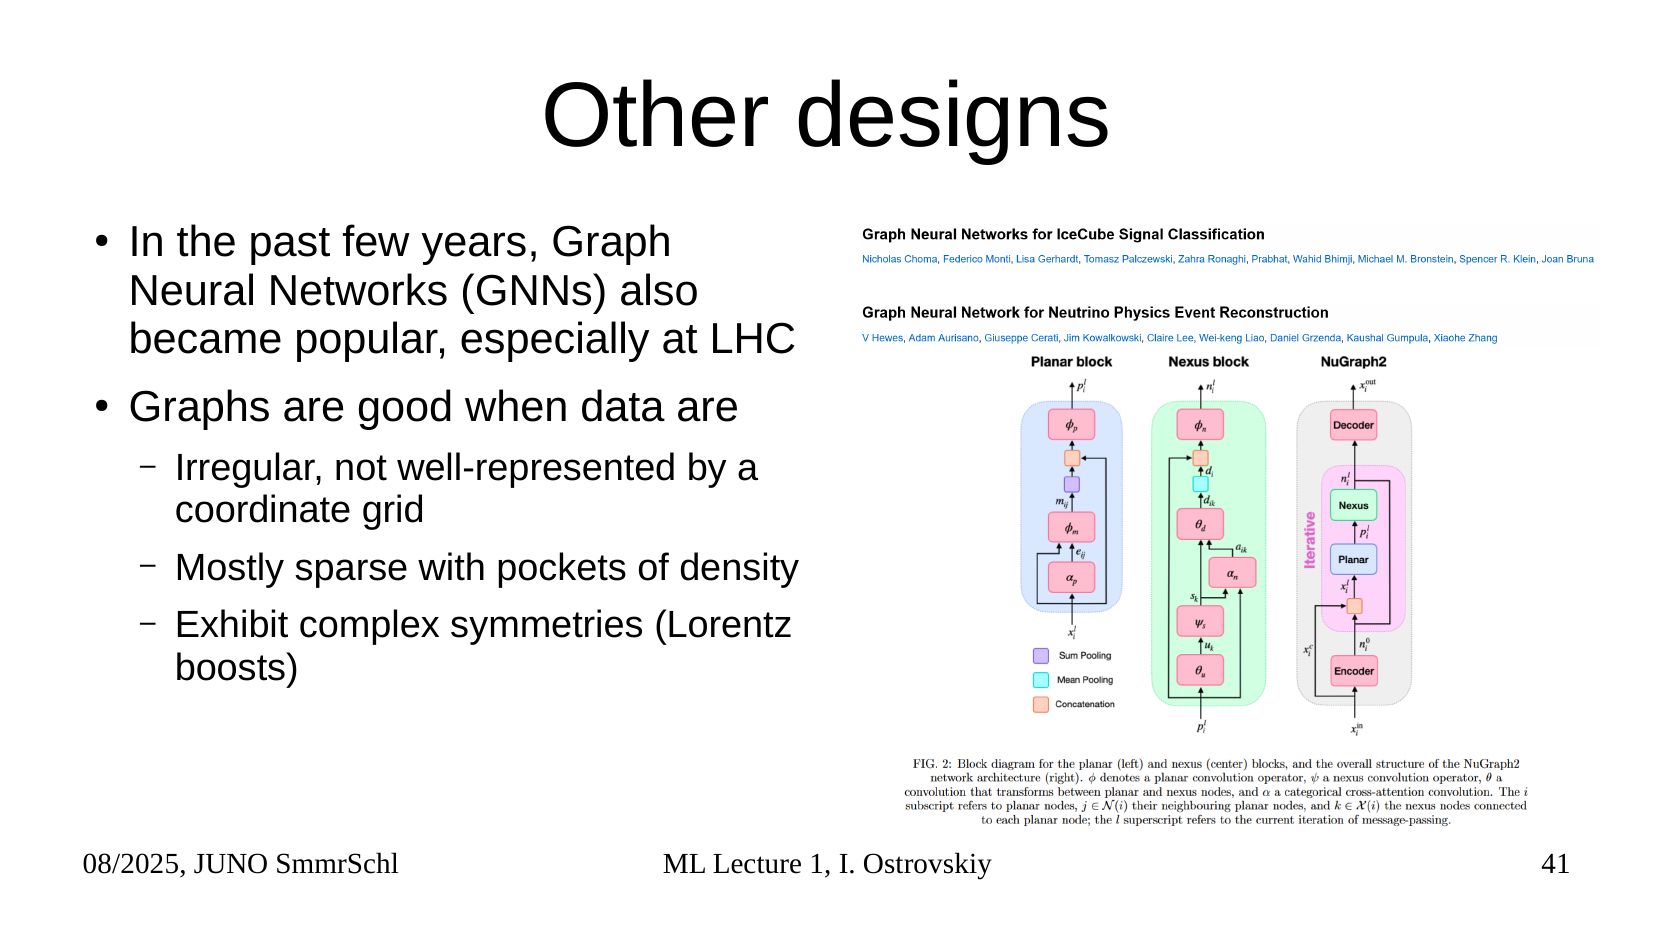

# Other designs
In the past few years, Graph Neural Networks (GNNs) also became popular, especially at LHC
Graphs are good when data are
Irregular, not well-represented by a coordinate grid
Mostly sparse with pockets of density
Exhibit complex symmetries (Lorentz boosts)
08/2025, JUNO SmmrSchl
ML Lecture 1, I. Ostrovskiy
41